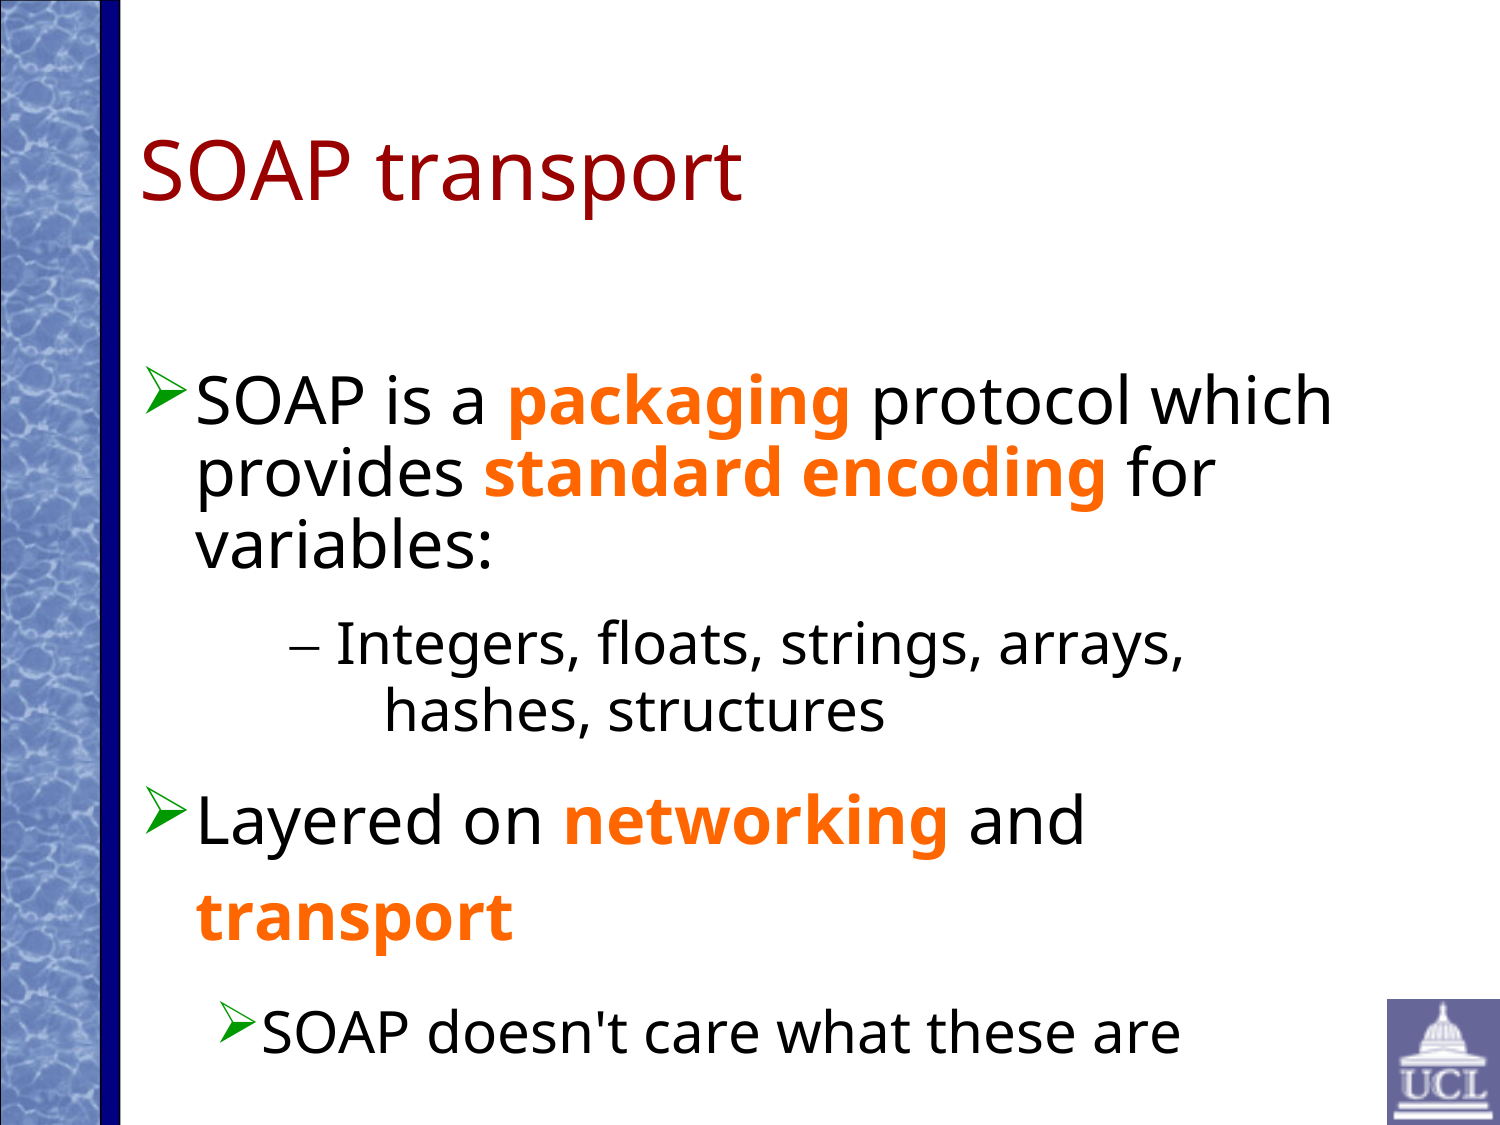

# SOAP transport
SOAP is a packaging protocol which provides standard encoding for variables:
Integers, floats, strings, arrays, hashes, structures
Layered on networking and transport
SOAP doesn't care what these are